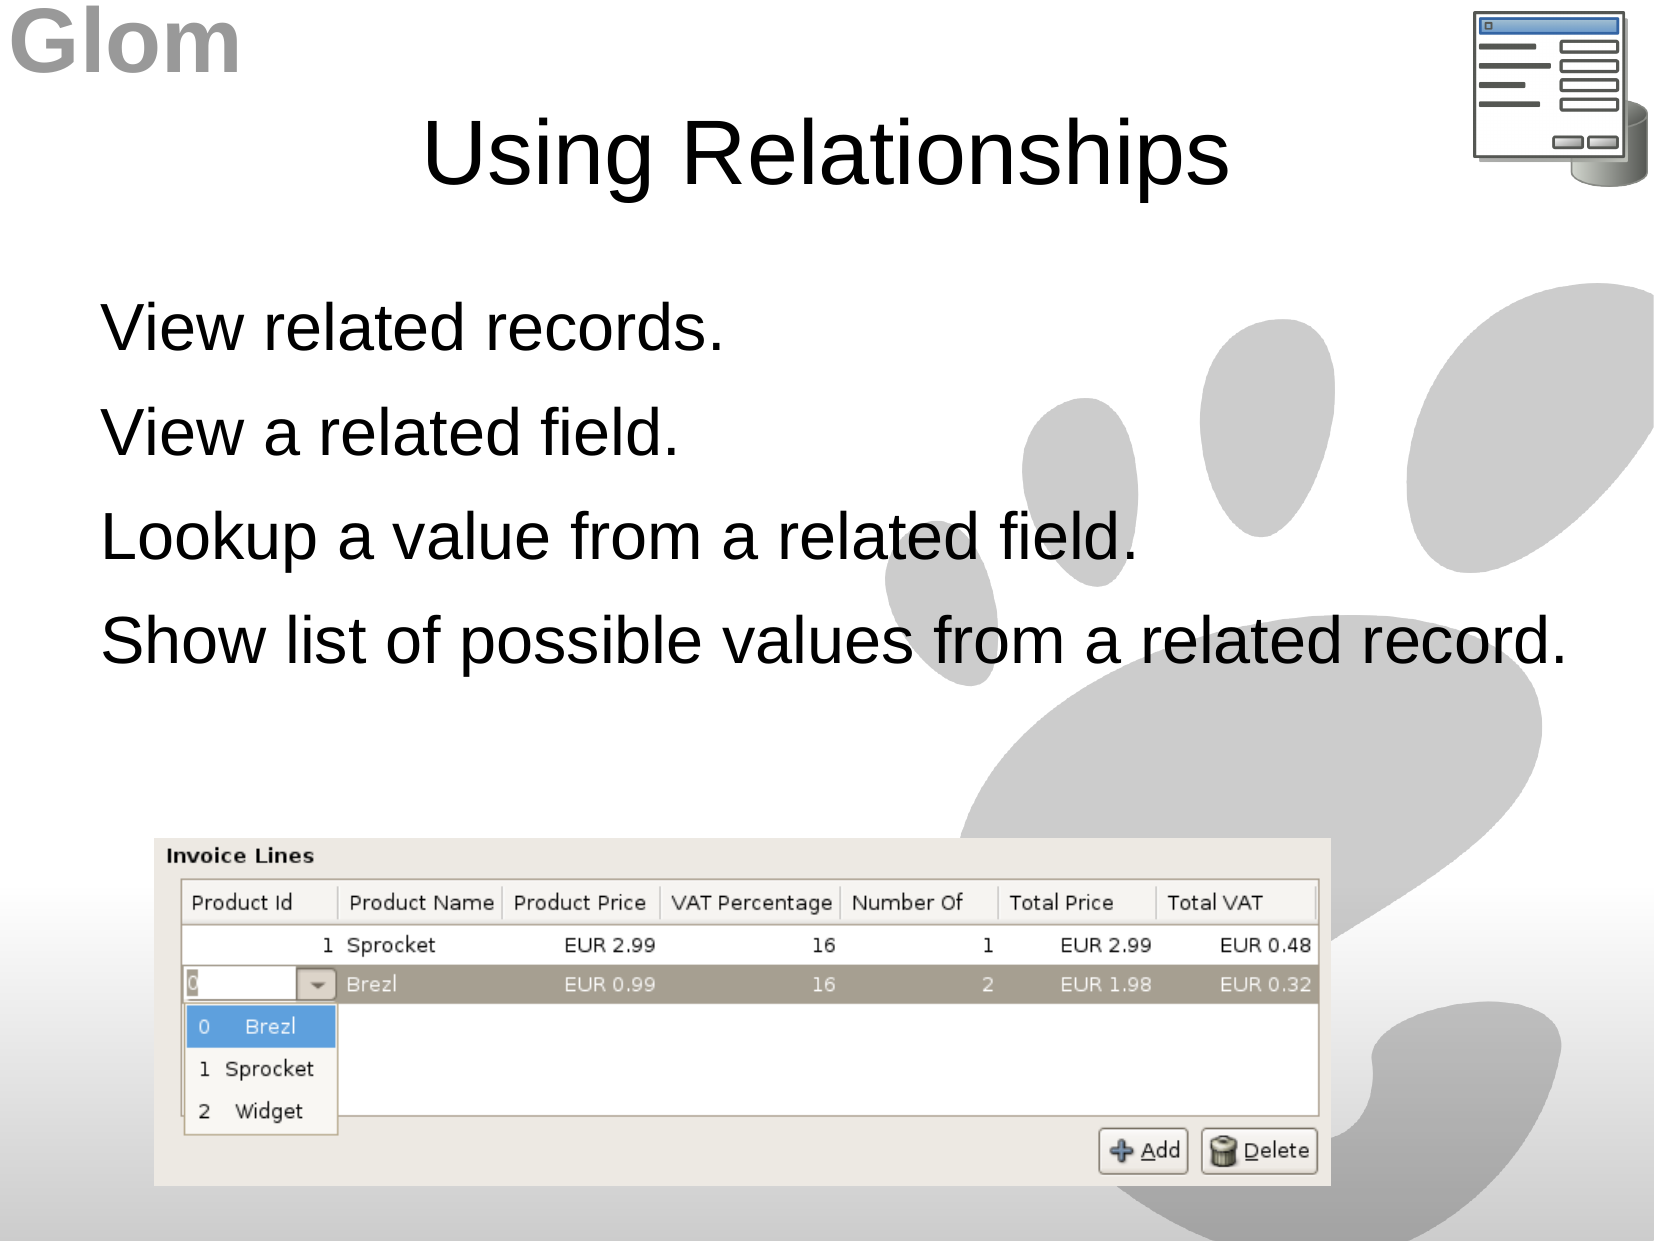

# Using Relationships
View related records.
View a related field.
Lookup a value from a related field.
Show list of possible values from a related record.